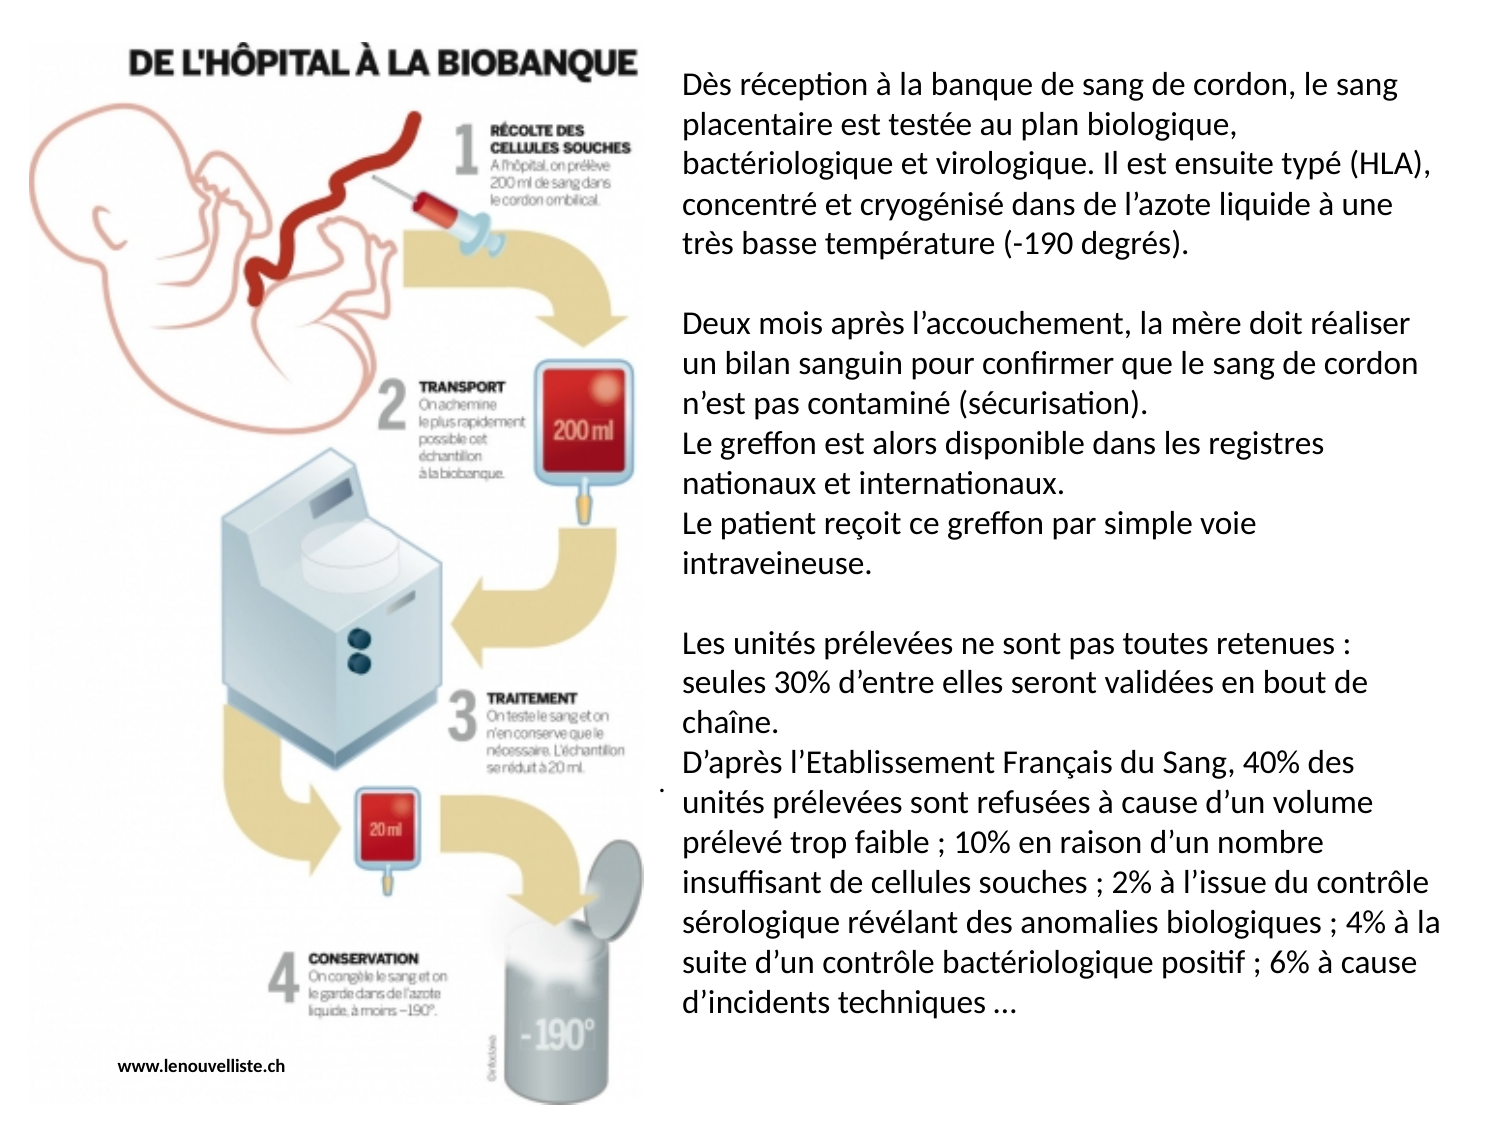

Dès réception à la banque de sang de cordon, le sang placentaire est testée au plan biologique, bactériologique et virologique. Il est ensuite typé (HLA), concentré et cryogénisé dans de l’azote liquide à une très basse température (-190 degrés).
Deux mois après l’accouchement, la mère doit réaliser un bilan sanguin pour confirmer que le sang de cordon n’est pas contaminé (sécurisation).
Le greffon est alors disponible dans les registres nationaux et internationaux.
Le patient reçoit ce greffon par simple voie intraveineuse.
Les unités prélevées ne sont pas toutes retenues : seules 30% d’entre elles seront validées en bout de chaîne.
D’après l’Etablissement Français du Sang, 40% des unités prélevées sont refusées à cause d’un volume prélevé trop faible ; 10% en raison d’un nombre insuffisant de cellules souches ; 2% à l’issue du contrôle sérologique révélant des anomalies biologiques ; 4% à la suite d’un contrôle bactériologique positif ; 6% à cause d’incidents techniques …
.
www.lenouvelliste.ch